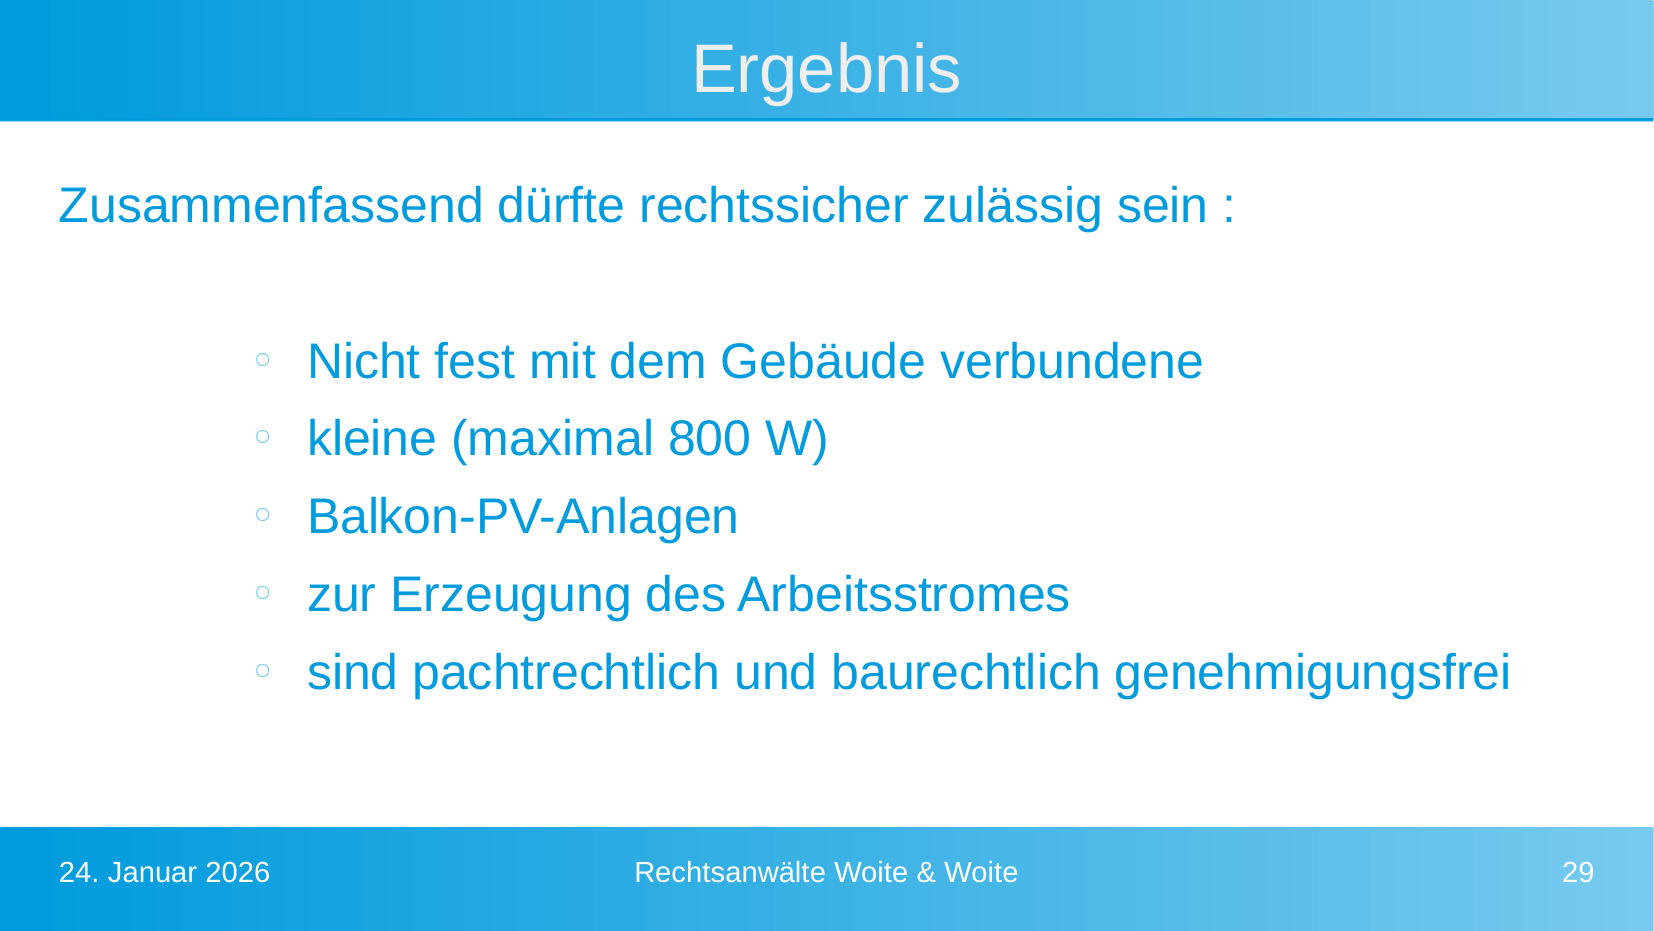

# Ergebnis
Zusammenfassend dürfte rechtssicher zulässig sein :
Nicht fest mit dem Gebäude verbundene
kleine (maximal 800 W)
Balkon-PV-Anlagen
zur Erzeugung des Arbeitsstromes
sind pachtrechtlich und baurechtlich genehmigungsfrei
29